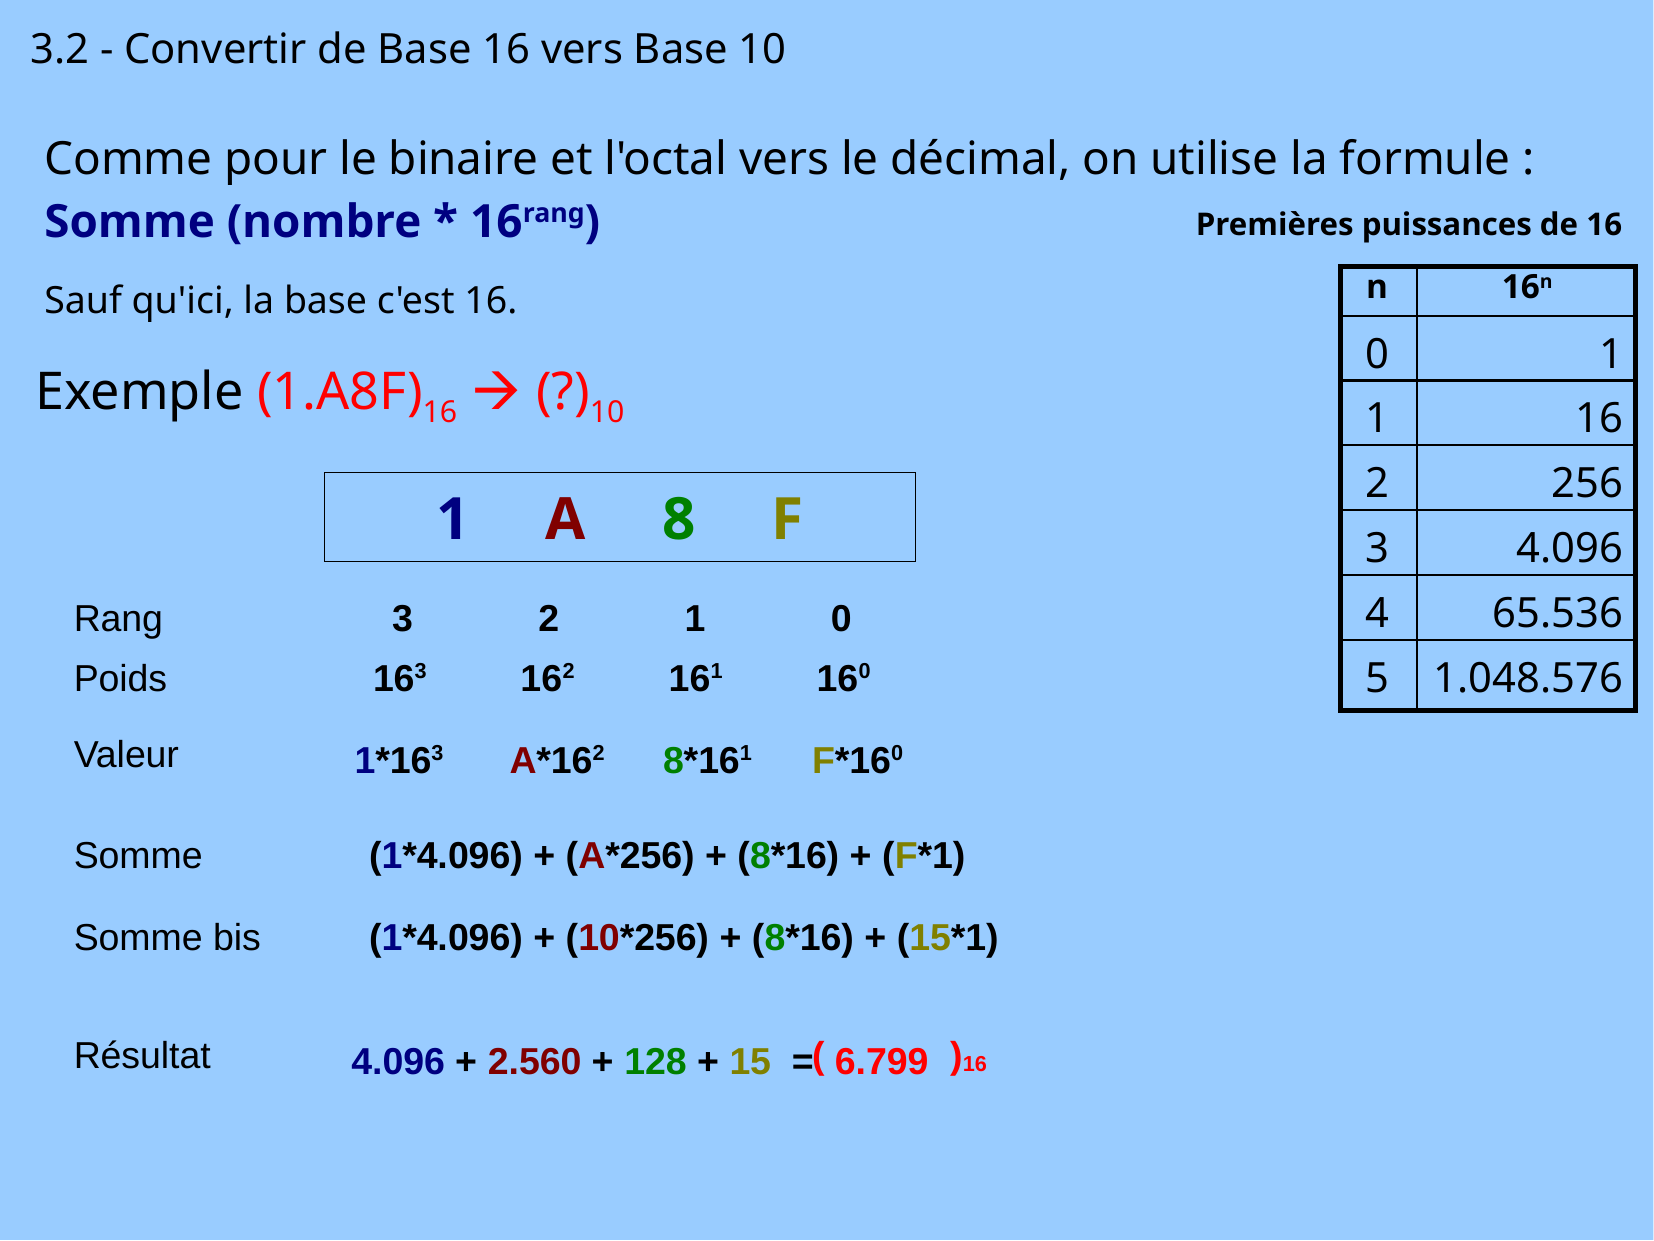

3.2 - Convertir de Base 16 vers Base 10
Comme pour le binaire et l'octal vers le décimal, on utilise la formule :
Somme (nombre * 16rang)
Premières puissances de 16
n
16n
0
1
1
16
2
256
3
4.096
4
65.536
5
1.048.576
Sauf qu'ici, la base c'est 16.
Exemple (1.A8F)16  (?)10
1 A 8 F
Rang
 3 2 1 0
Poids
 163 162 161 160
Valeur
 1*163
 A*162
 8*161
F*160
Somme
(1*4.096) + (A*256) + (8*16) + (F*1)
Somme bis
(1*4.096) + (10*256) + (8*16) + (15*1)
Résultat
( )16
4.096 + 2.560 + 128 + 15 = 6.799